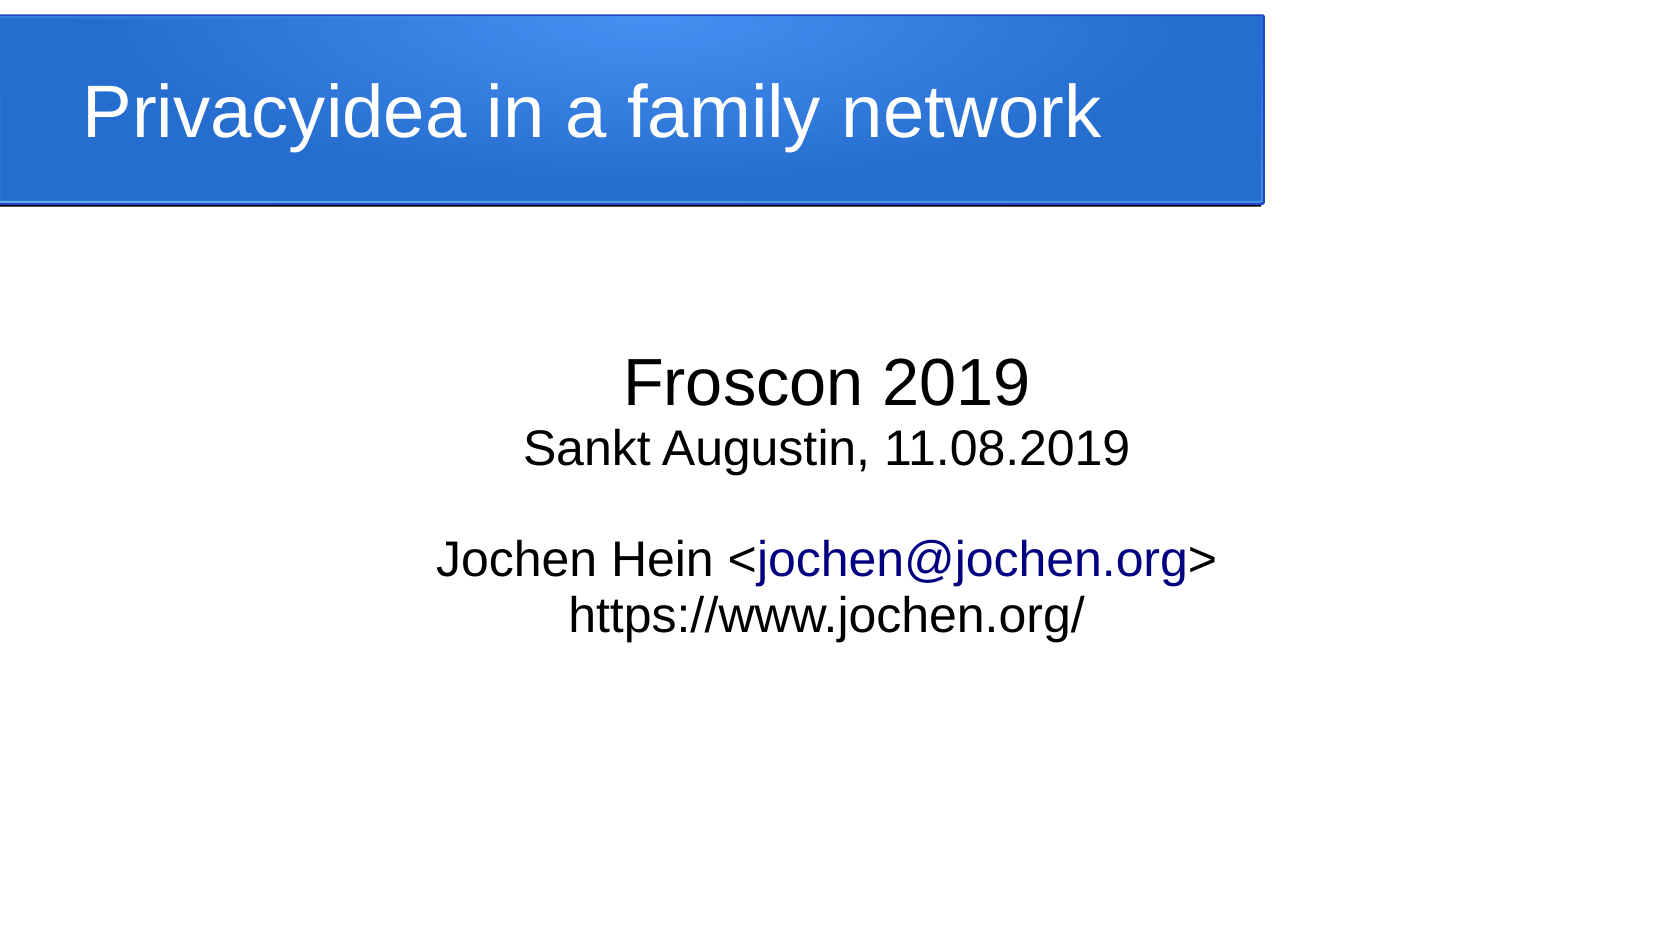

# Privacyidea in a family network
Froscon 2019
Sankt Augustin, 11.08.2019
Jochen Hein <jochen@jochen.org>
https://www.jochen.org/